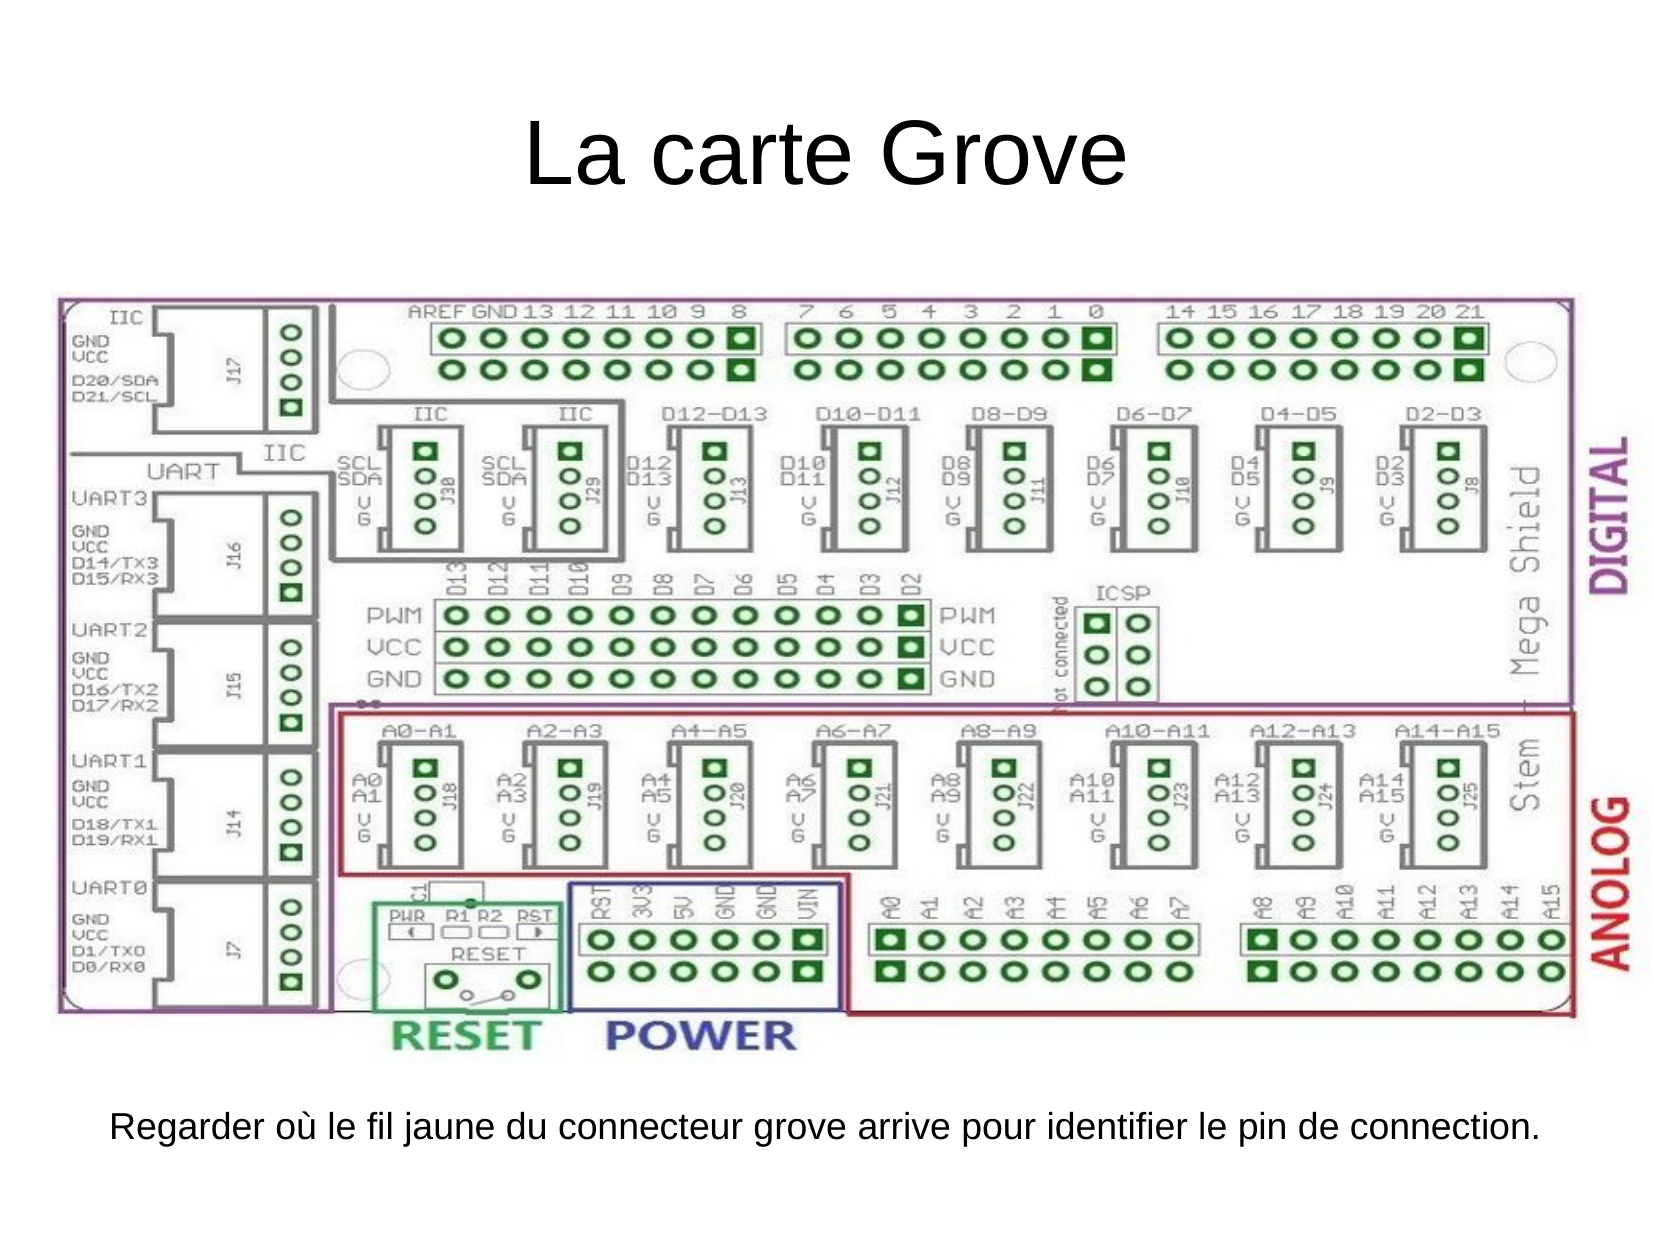

# La carte Grove
Regarder où le fil jaune du connecteur grove arrive pour identifier le pin de connection.